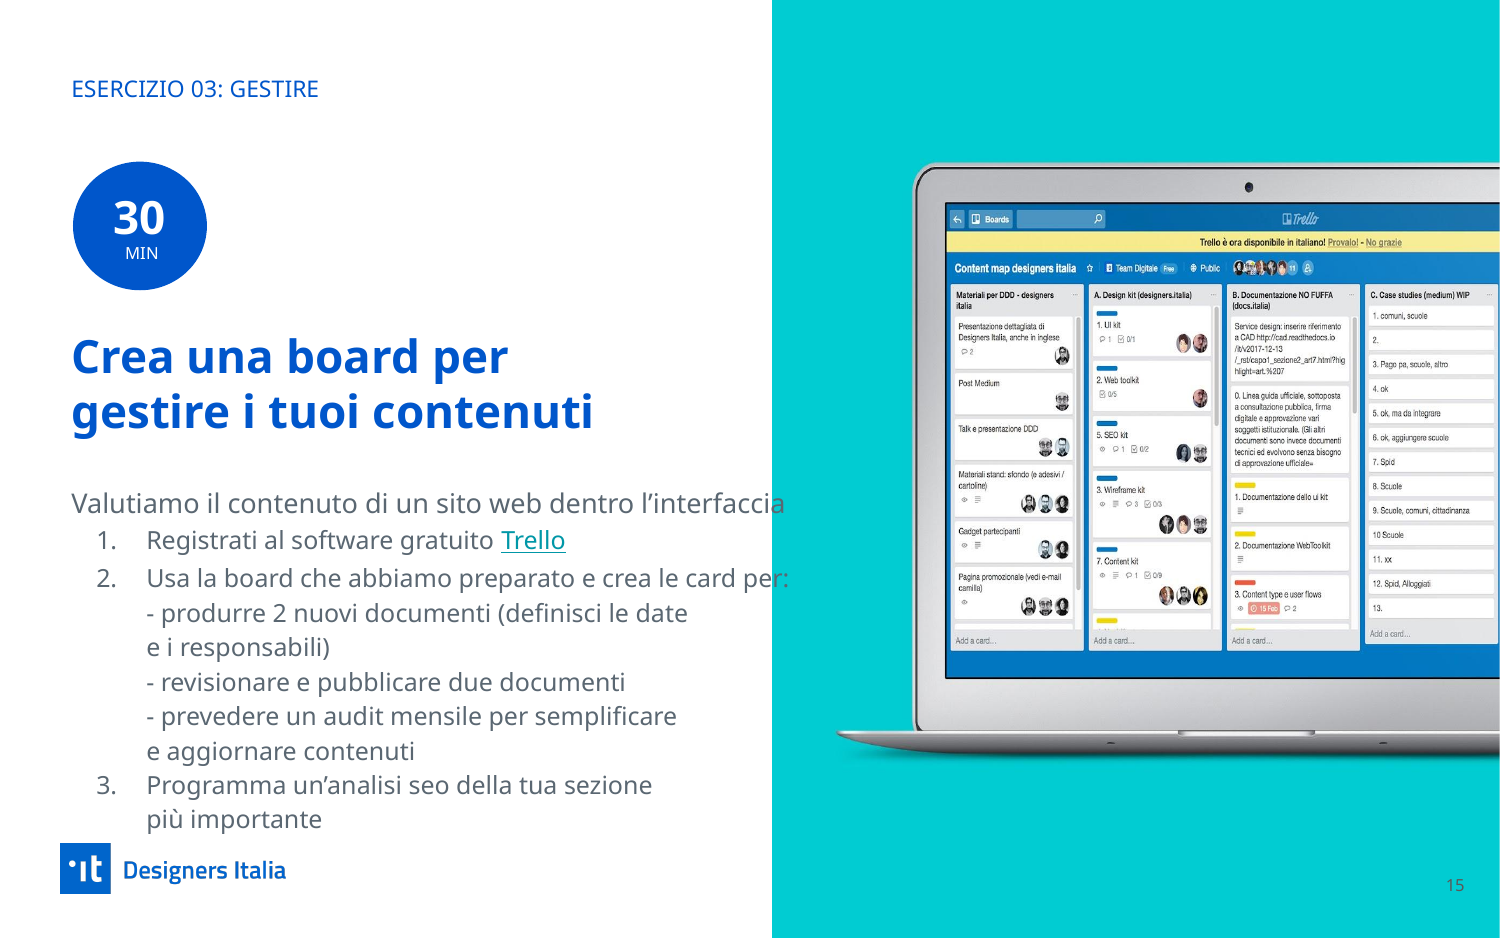

ESERCIZIO 03: GESTIRE
30
MIN
Crea una board per gestire i tuoi contenuti
Valutiamo il contenuto di un sito web dentro l’interfaccia
Registrati al software gratuito Trello
Usa la board che abbiamo preparato e crea le card per:
- produrre 2 nuovi documenti (definisci le date
e i responsabili)
- revisionare e pubblicare due documenti
- prevedere un audit mensile per semplificare
e aggiornare contenuti
Programma un’analisi seo della tua sezione
più importante